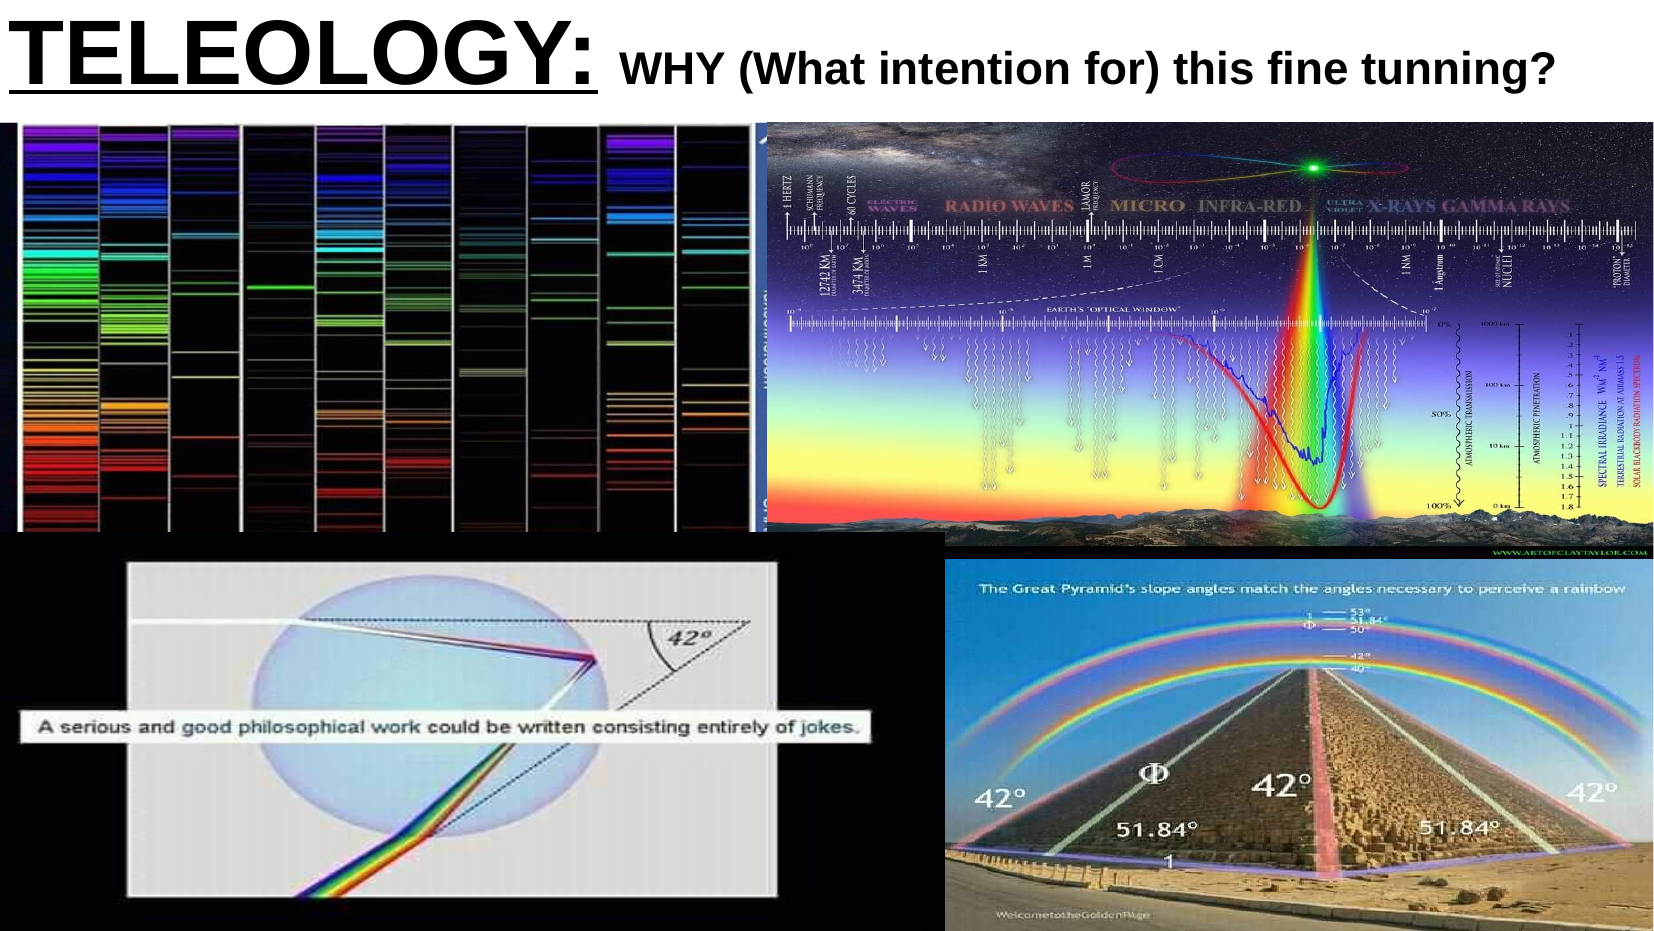

TELEOLOGY: WHY (What intention for) this fine tunning?
#